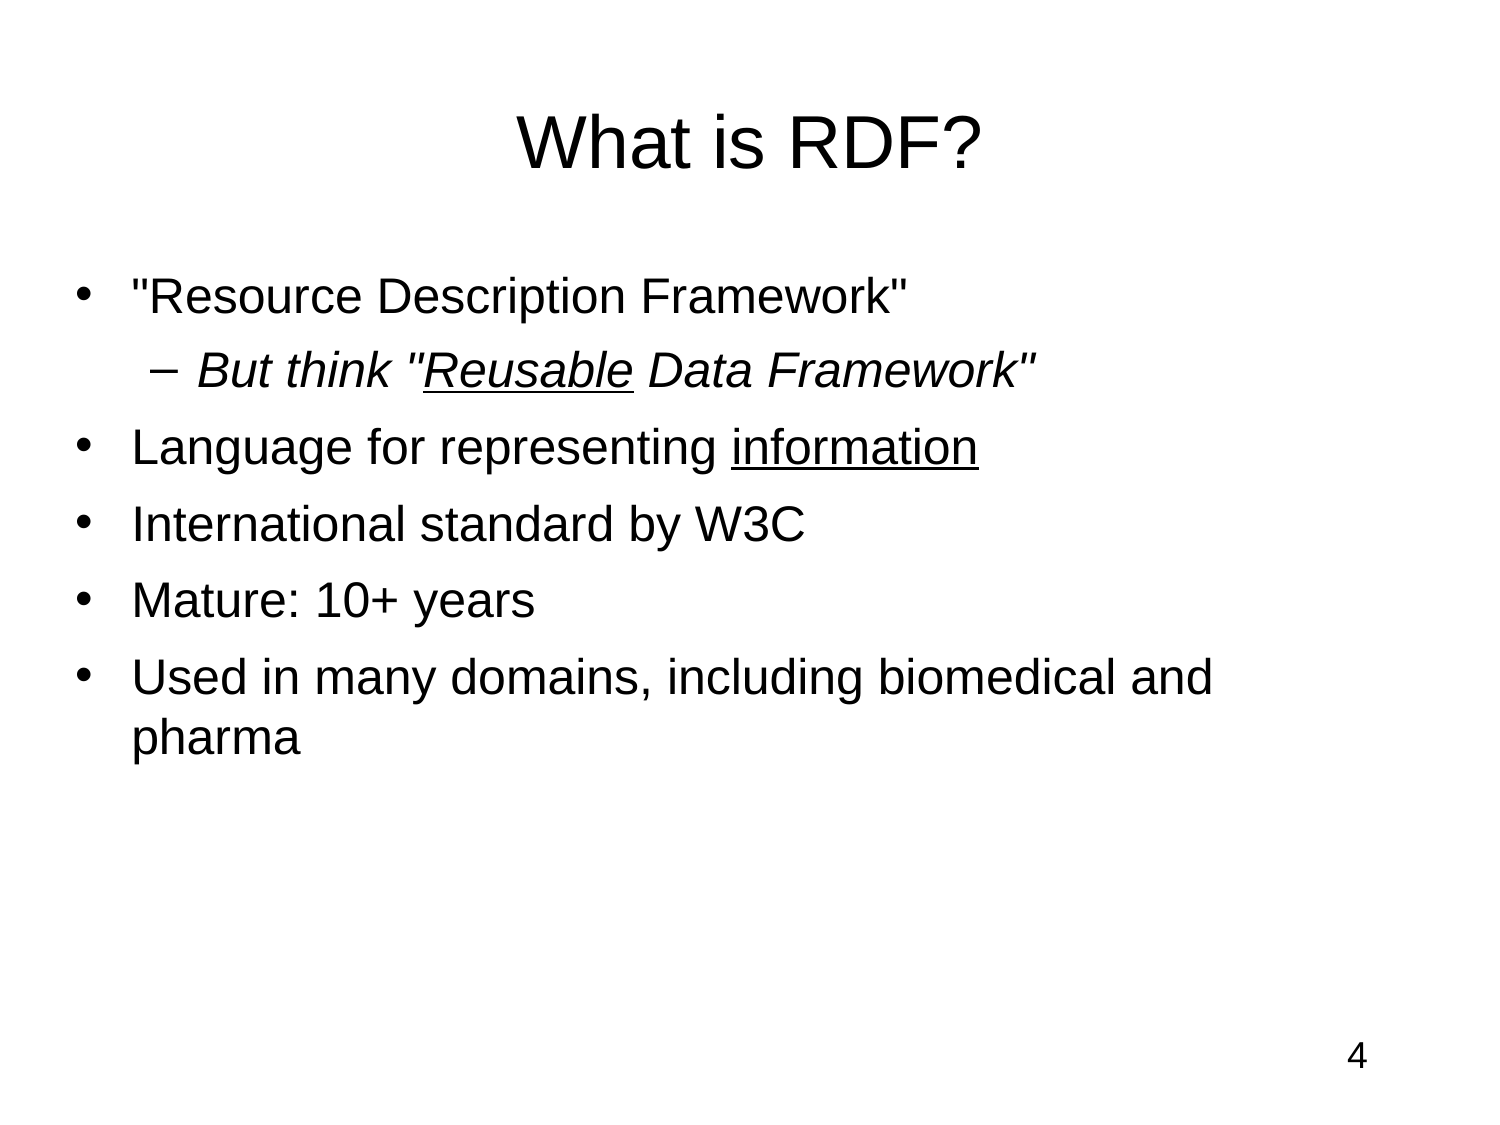

# What is RDF?
"Resource Description Framework"
But think "Reusable Data Framework"
Language for representing information
International standard by W3C
Mature: 10+ years
Used in many domains, including biomedical and pharma
4